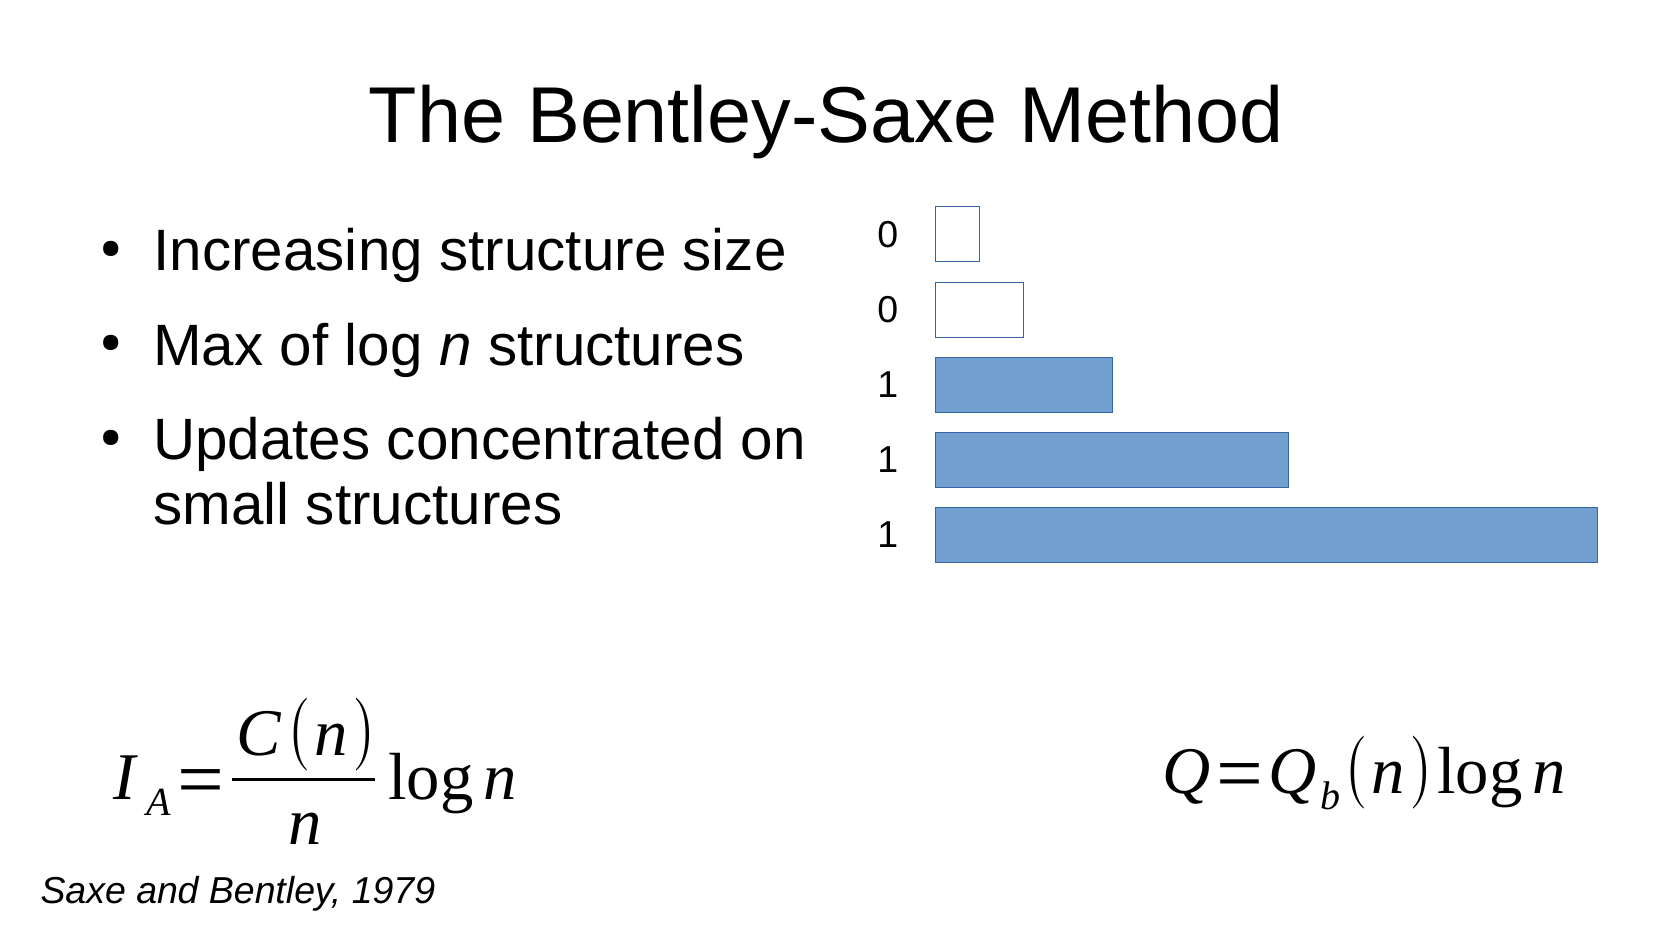

# The Bentley-Saxe Method
0
Increasing structure size
Max of log n structures
Updates concentrated on small structures
0
1
1
1
Saxe and Bentley, 1979